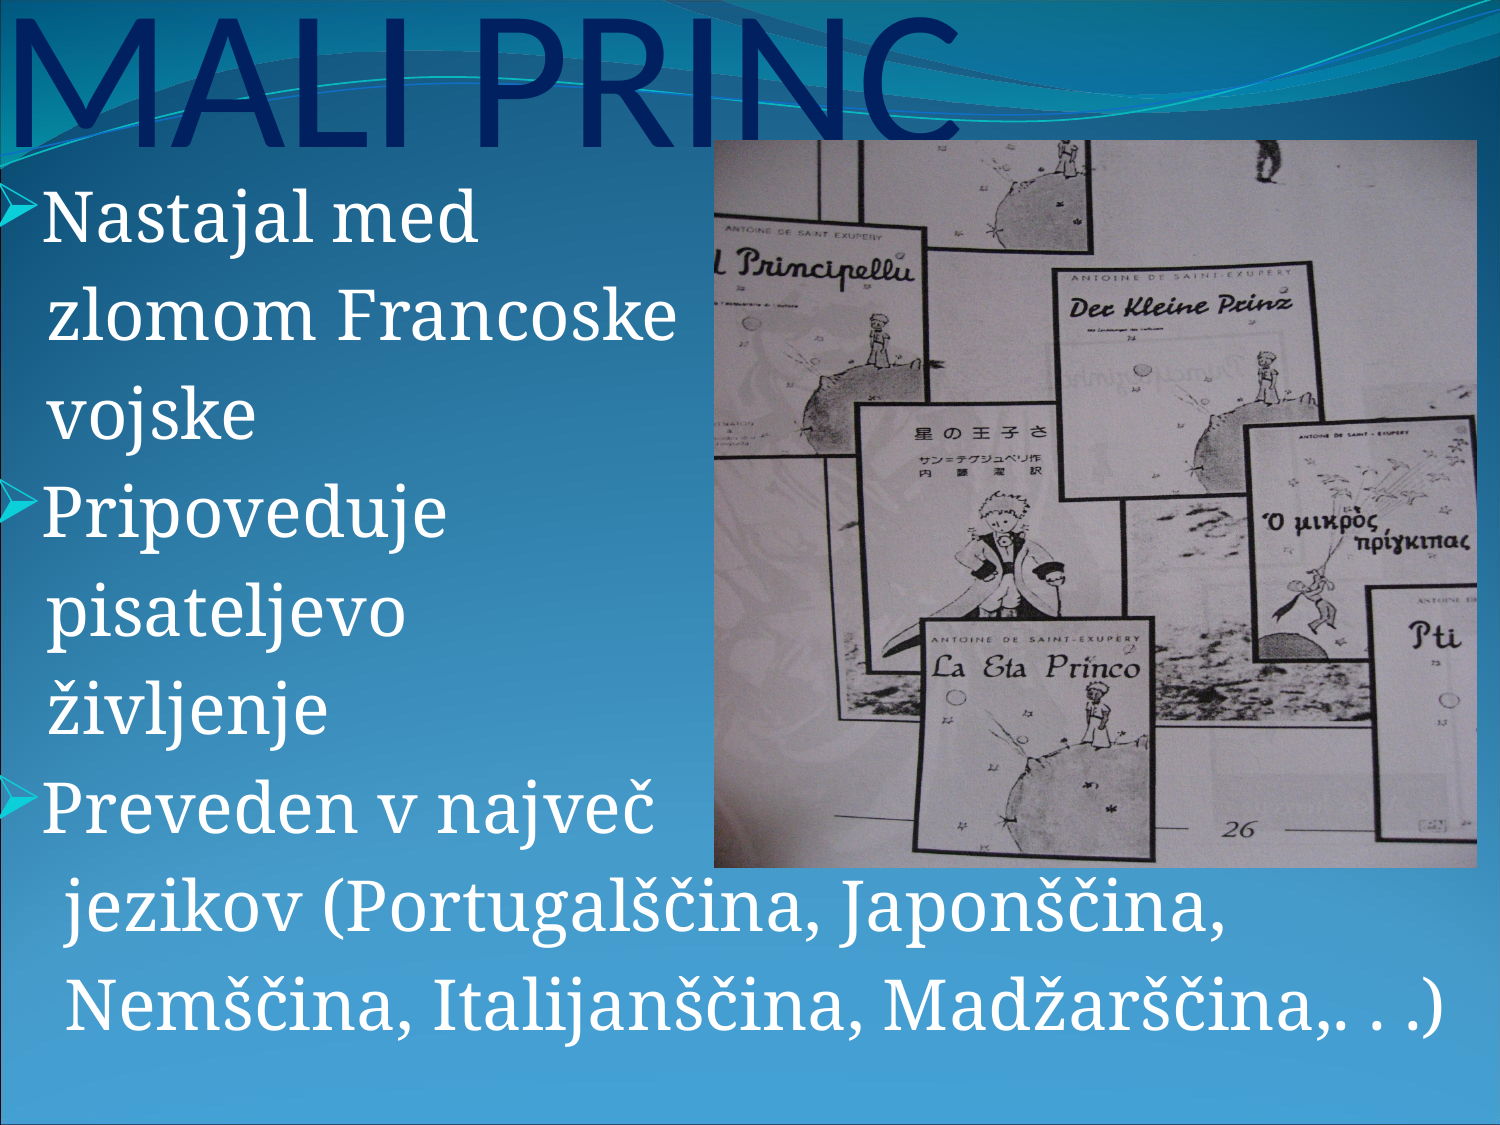

# MALI PRINC
Nastajal med
 zlomom Francoske
 vojske
Pripoveduje
 pisateljevo
 življenje
Preveden v največ
 jezikov (Portugalščina, Japonščina,
 Nemščina, Italijanščina, Madžarščina,. . .)